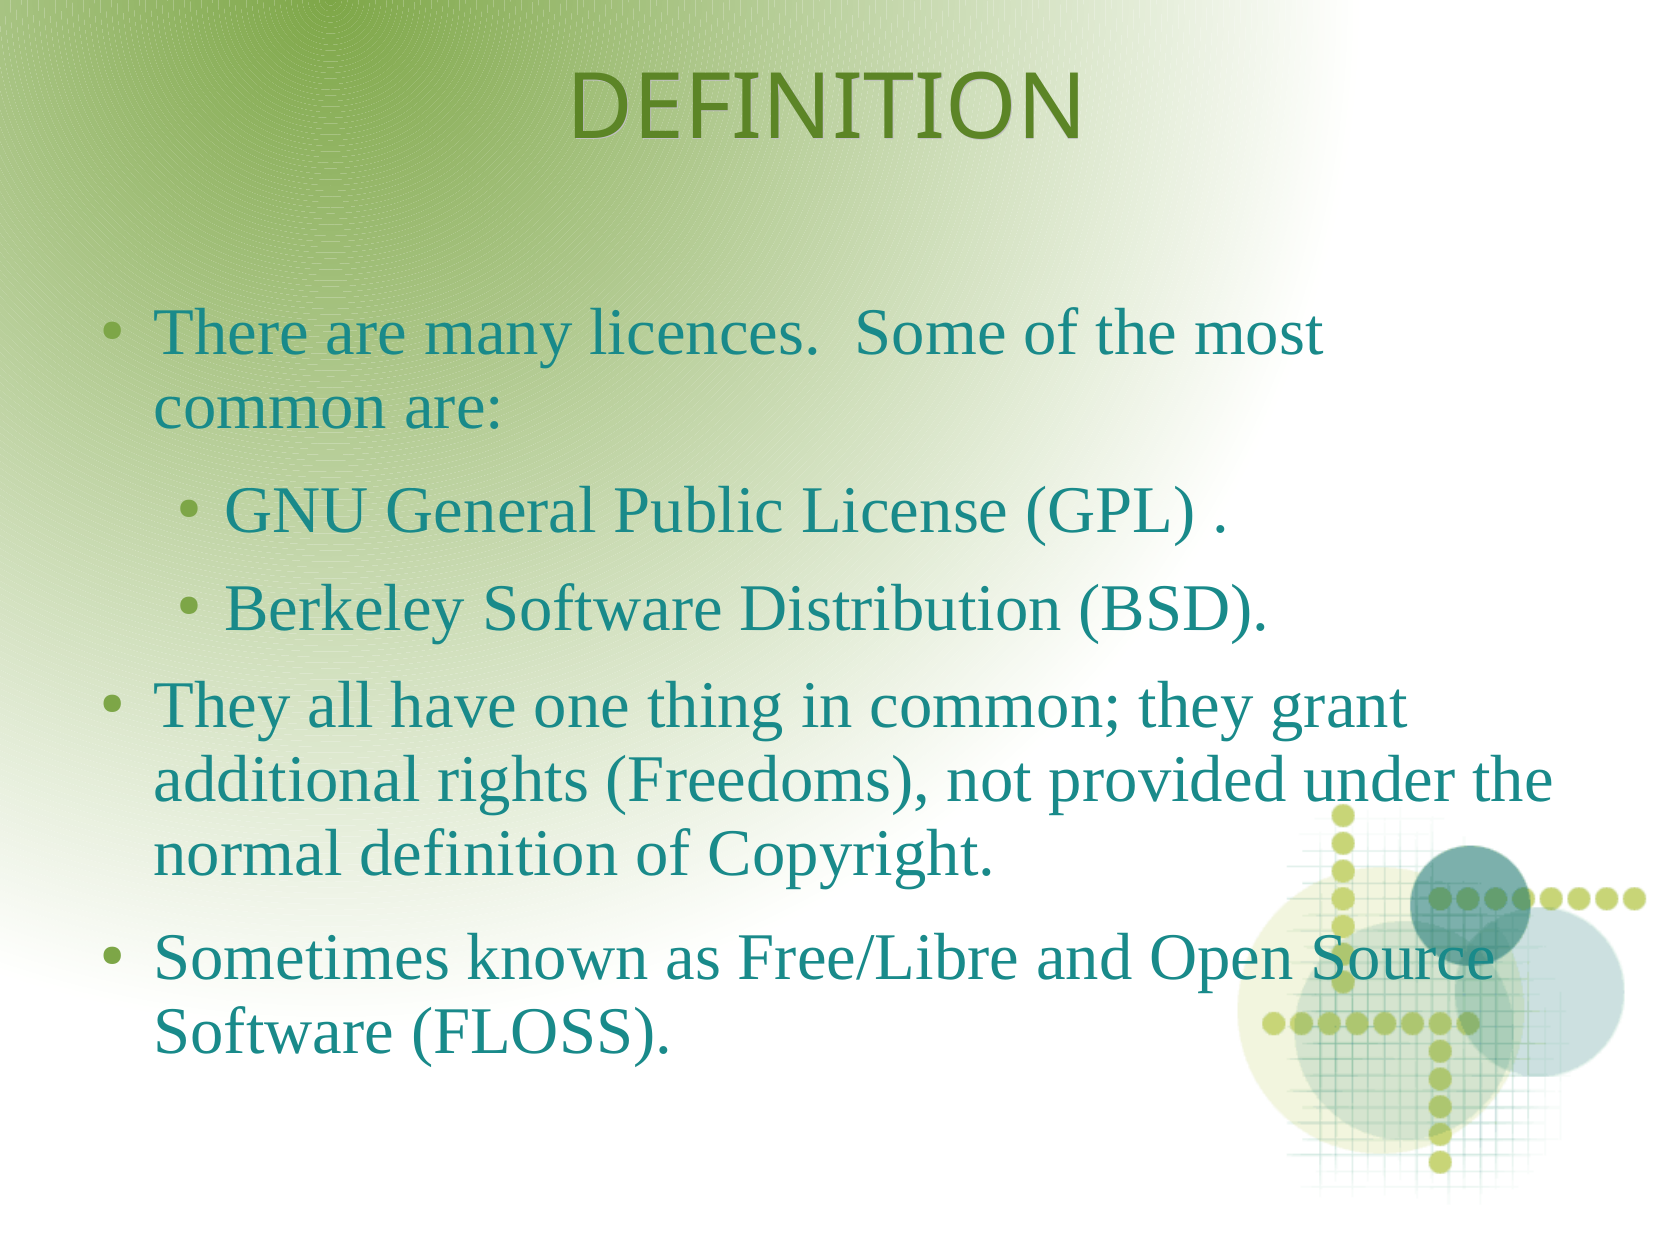

# DEFINITION
There are many licences. Some of the most common are:
GNU General Public License (GPL) .
Berkeley Software Distribution (BSD).
They all have one thing in common; they grant additional rights (Freedoms), not provided under the normal definition of Copyright.
Sometimes known as Free/Libre and Open Source Software (FLOSS).